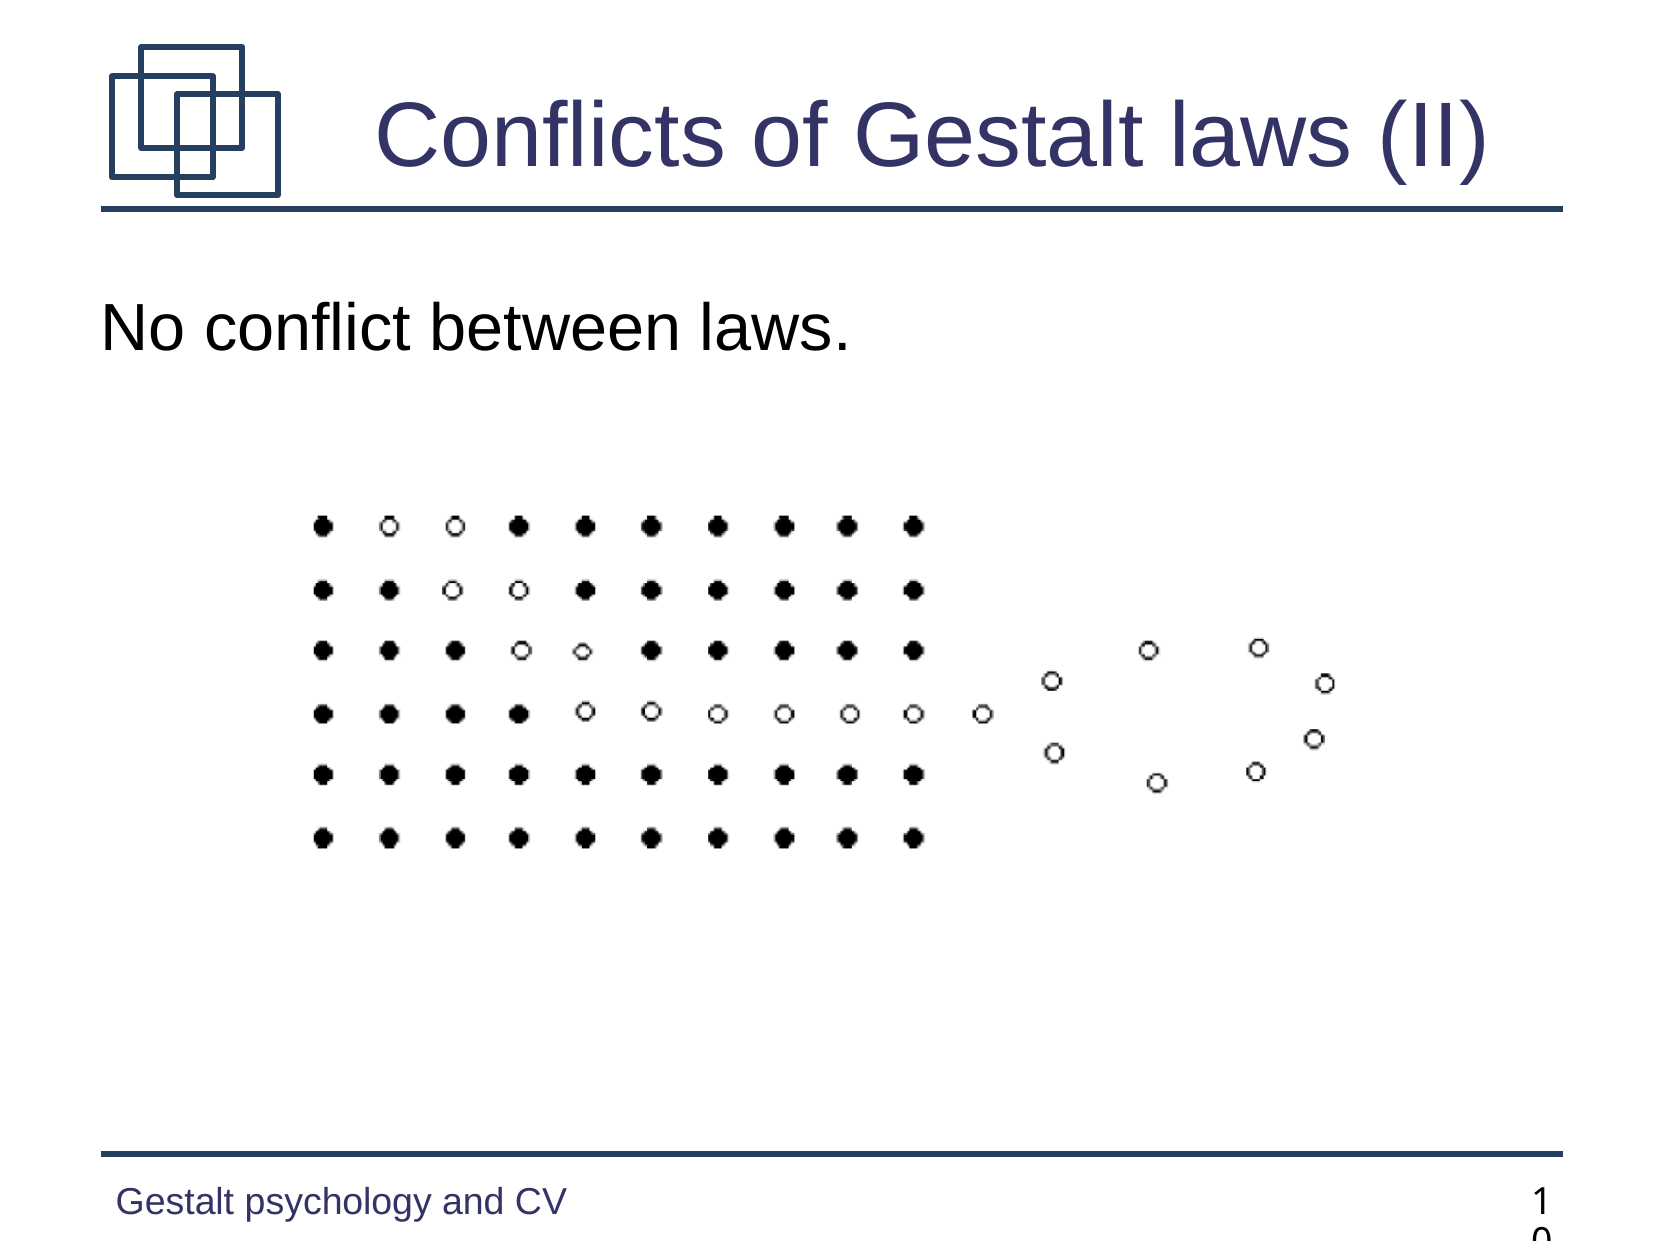

# Conflicts of Gestalt laws (II)
No conflict between laws.